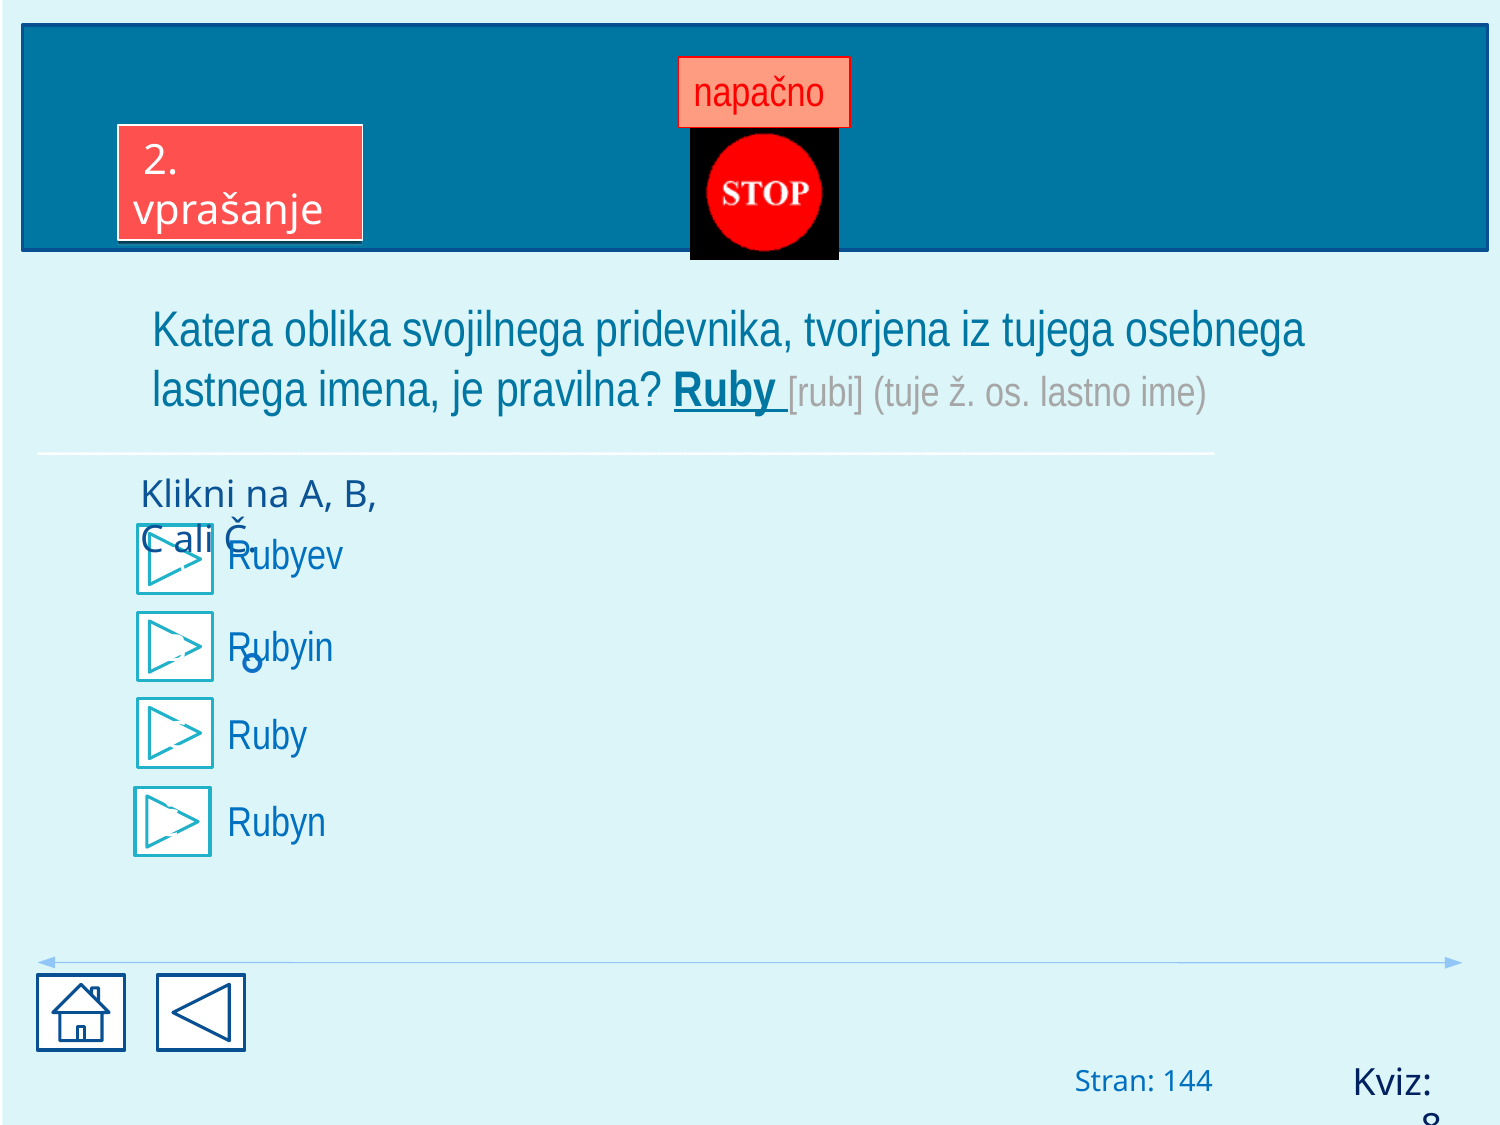

napačno
 2. vprašanje
Katera oblika svojilnega pridevnika, tvorjena iz tujega osebnega lastnega imena, je pravilna? Ruby [rubi] (tuje ž. os. lastno ime)
____________________________________________________________________________
Klikni na A, B, C ali Č.
Rubyev
A
B
Rubyin
C
Ruby
Č.
Rubyn
Kviz: 8
Stran: 144